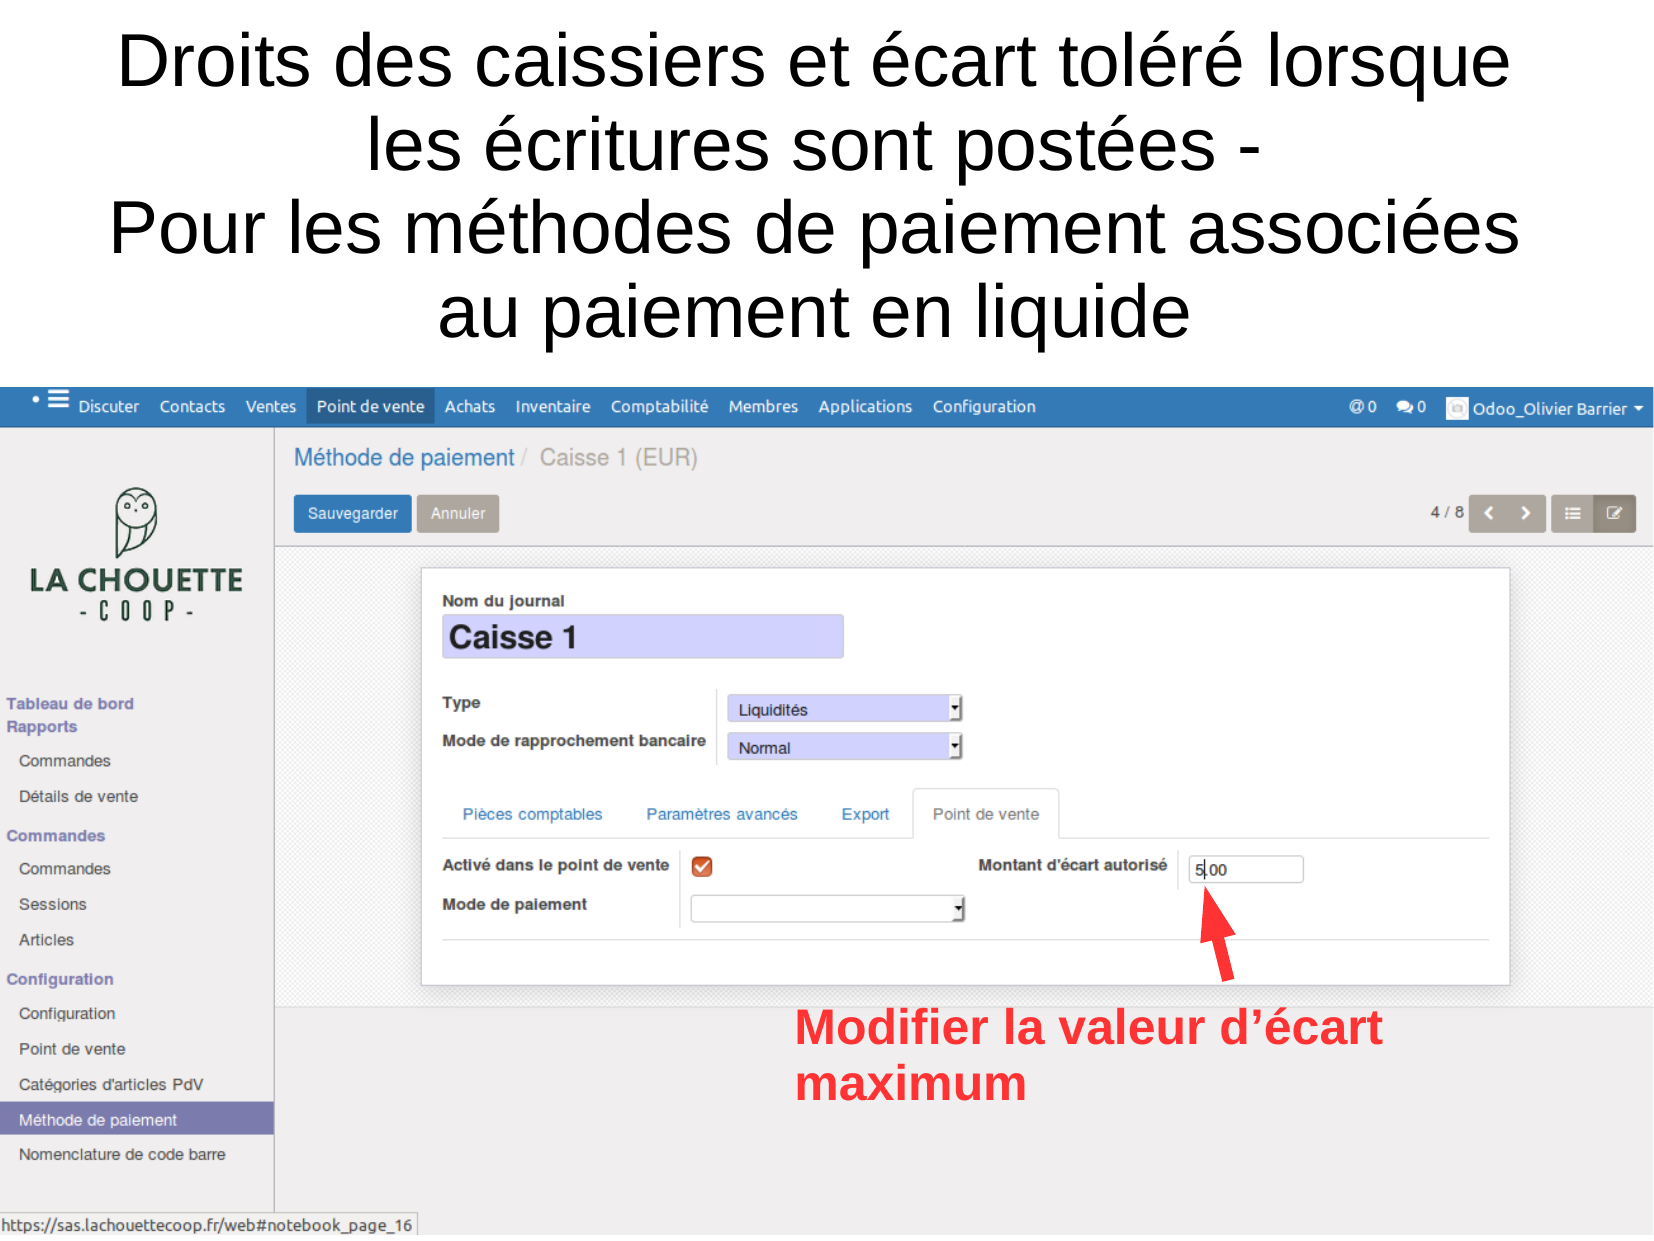

# Droits des caissiers et écart toléré lorsque les écritures sont postées - Pour les méthodes de paiement associées au paiement en liquide
Modifier la valeur d’écart maximum